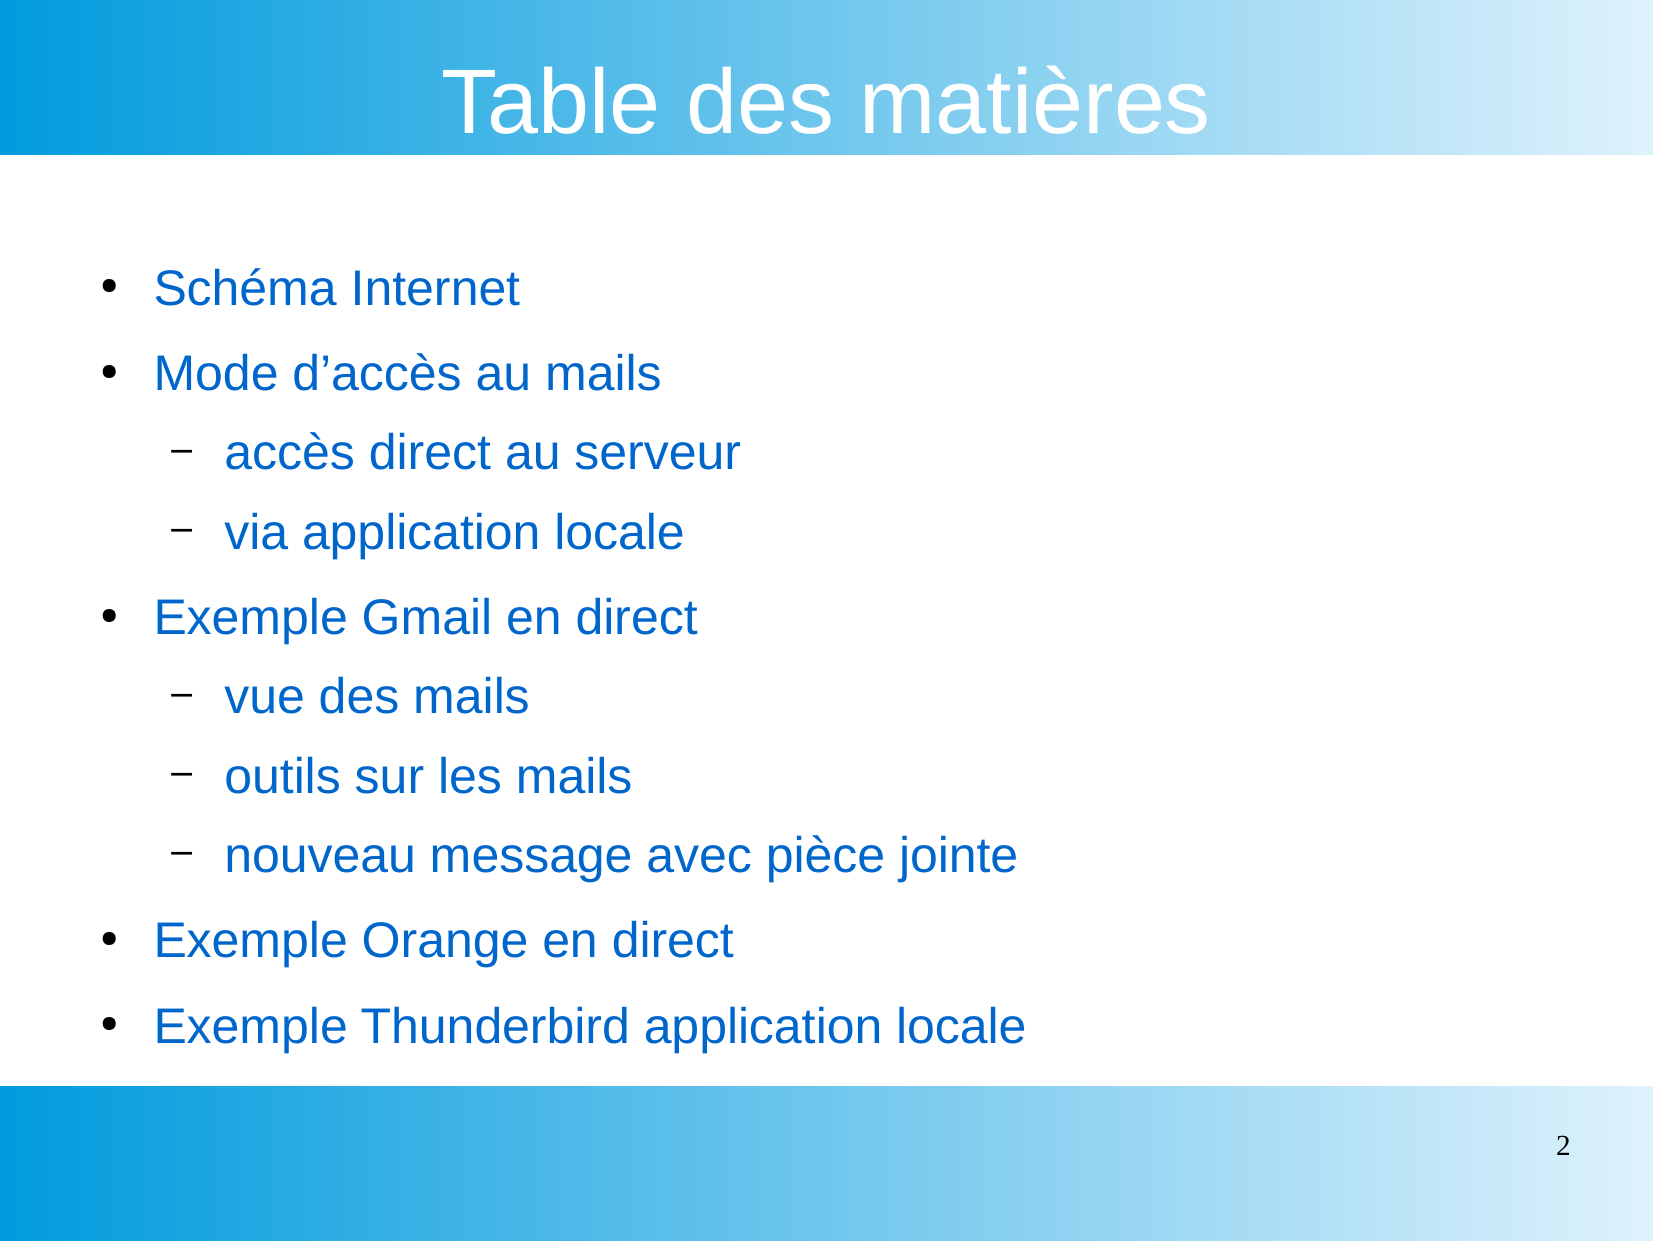

# Table des matières
Schéma Internet
Mode d’accès au mails
accès direct au serveur
via application locale
Exemple Gmail en direct
vue des mails
outils sur les mails
nouveau message avec pièce jointe
Exemple Orange en direct
Exemple Thunderbird application locale
2